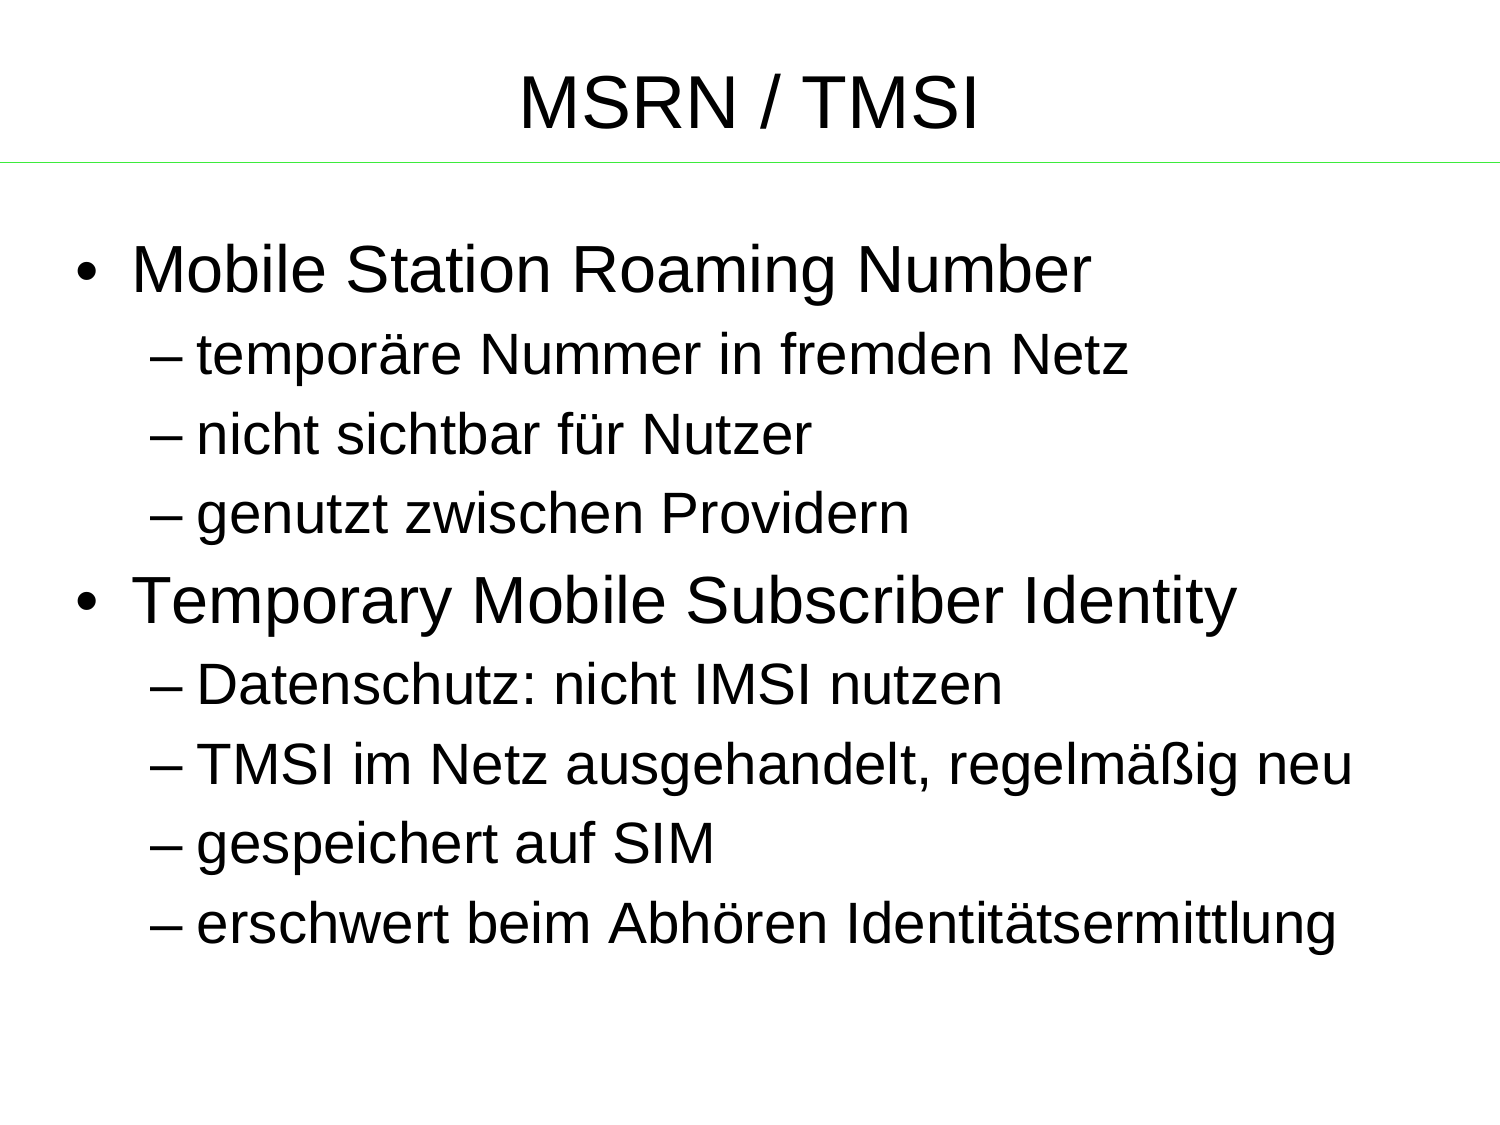

# MSRN / TMSI
Mobile Station Roaming Number
temporäre Nummer in fremden Netz
nicht sichtbar für Nutzer
genutzt zwischen Providern
Temporary Mobile Subscriber Identity
Datenschutz: nicht IMSI nutzen
TMSI im Netz ausgehandelt, regelmäßig neu
gespeichert auf SIM
erschwert beim Abhören Identitätsermittlung